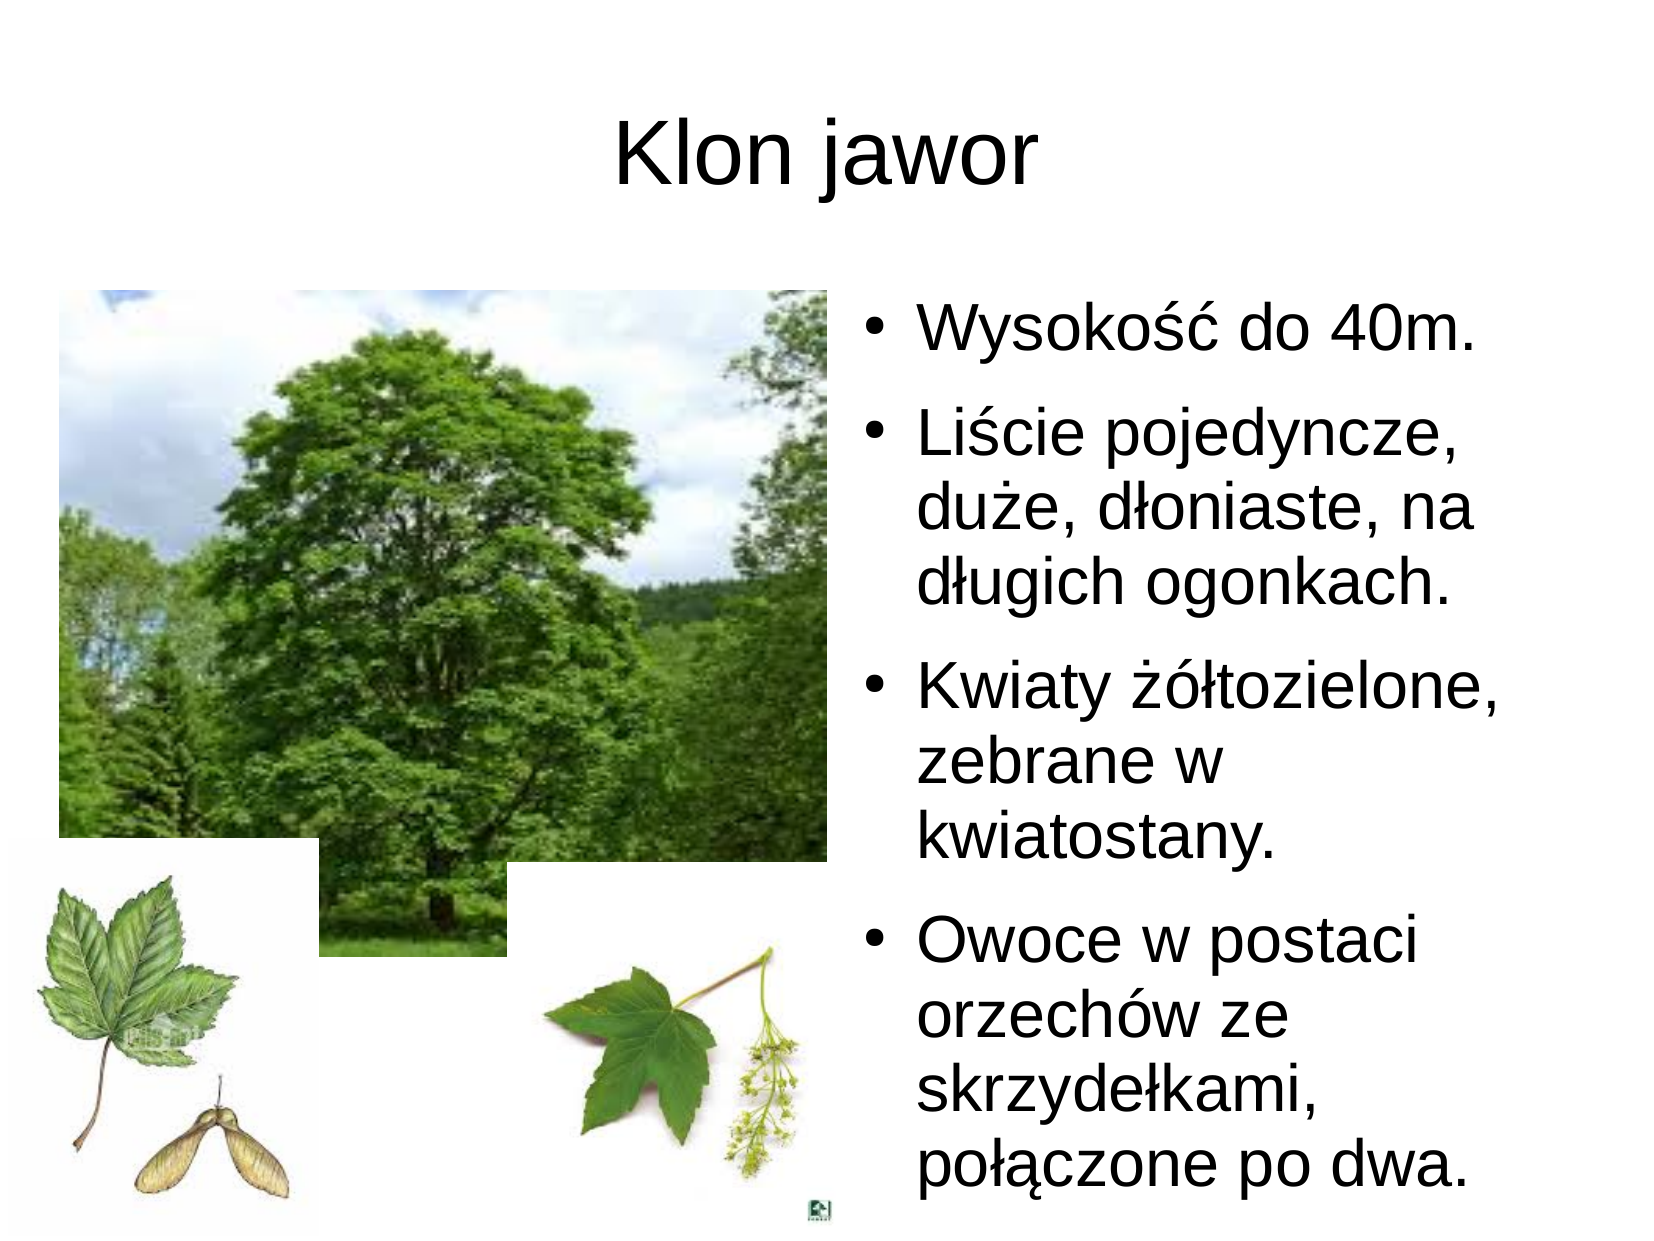

# Klon jawor
Wysokość do 40m.
Liście pojedyncze, duże, dłoniaste, na długich ogonkach.
Kwiaty żółtozielone, zebrane w kwiatostany.
Owoce w postaci orzechów ze skrzydełkami, połączone po dwa.